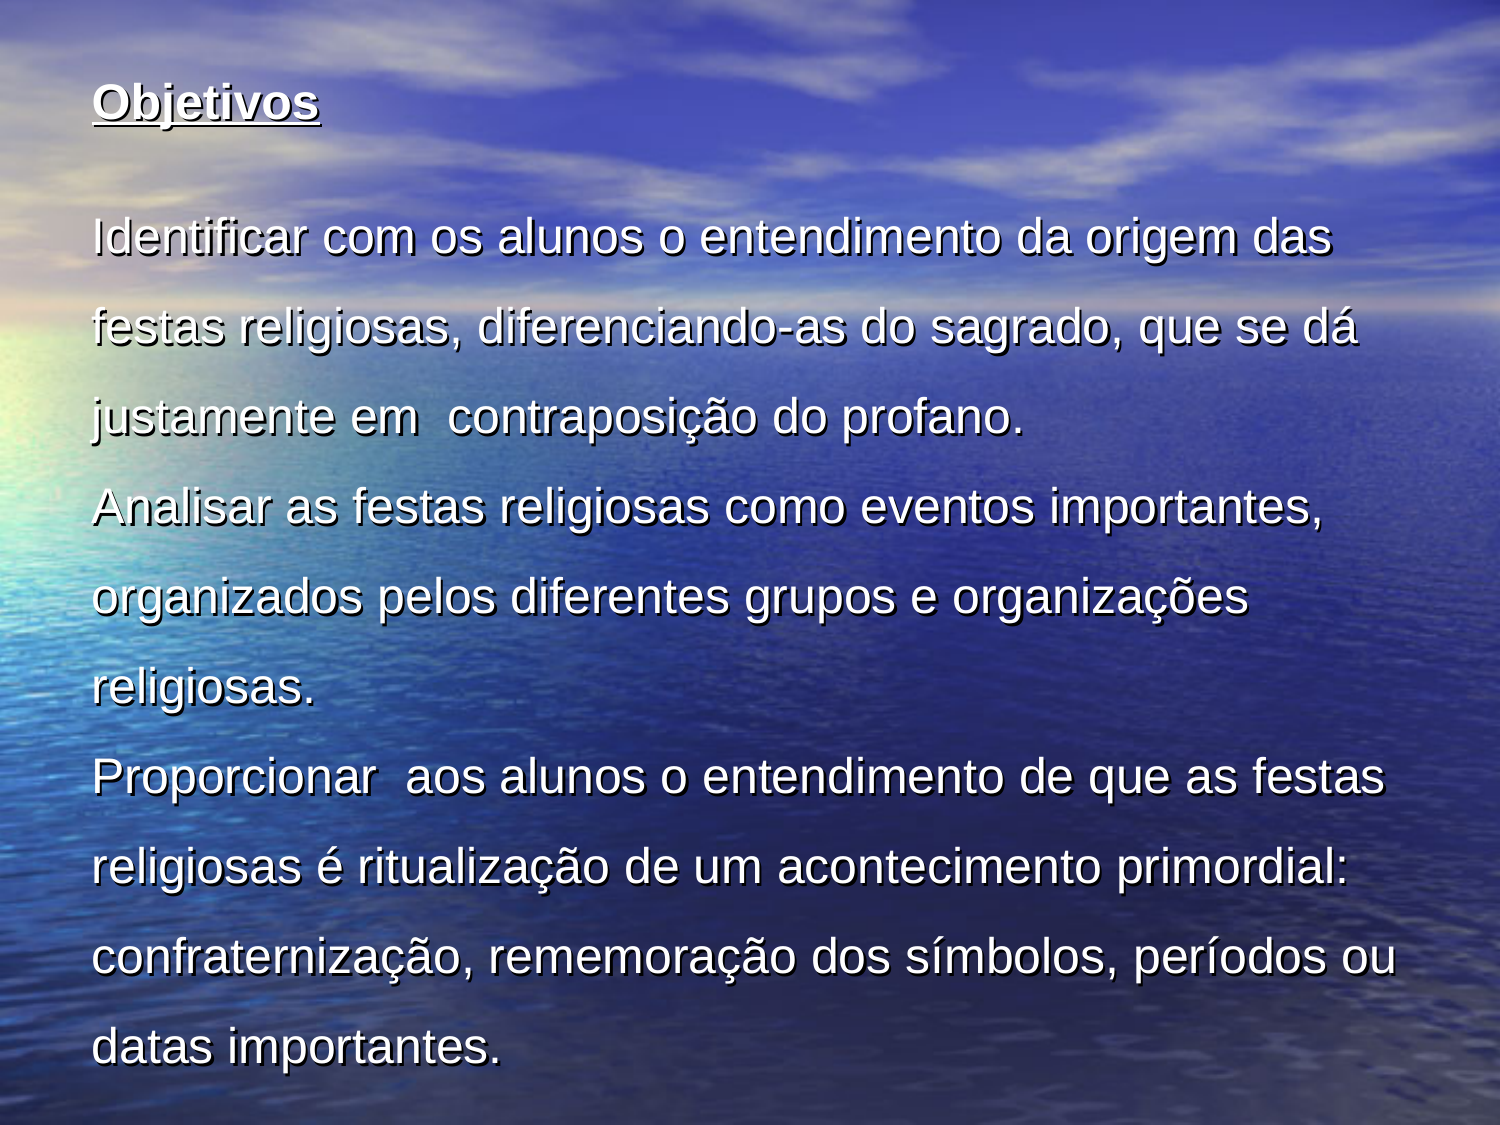

# Objetivos Identificar com os alunos o entendimento da origem das festas religiosas, diferenciando-as do sagrado, que se dá justamente em contraposição do profano. Analisar as festas religiosas como eventos importantes, organizados pelos diferentes grupos e organizações religiosas. Proporcionar aos alunos o entendimento de que as festas religiosas é ritualização de um acontecimento primordial: confraternização, rememoração dos símbolos, períodos ou datas importantes.